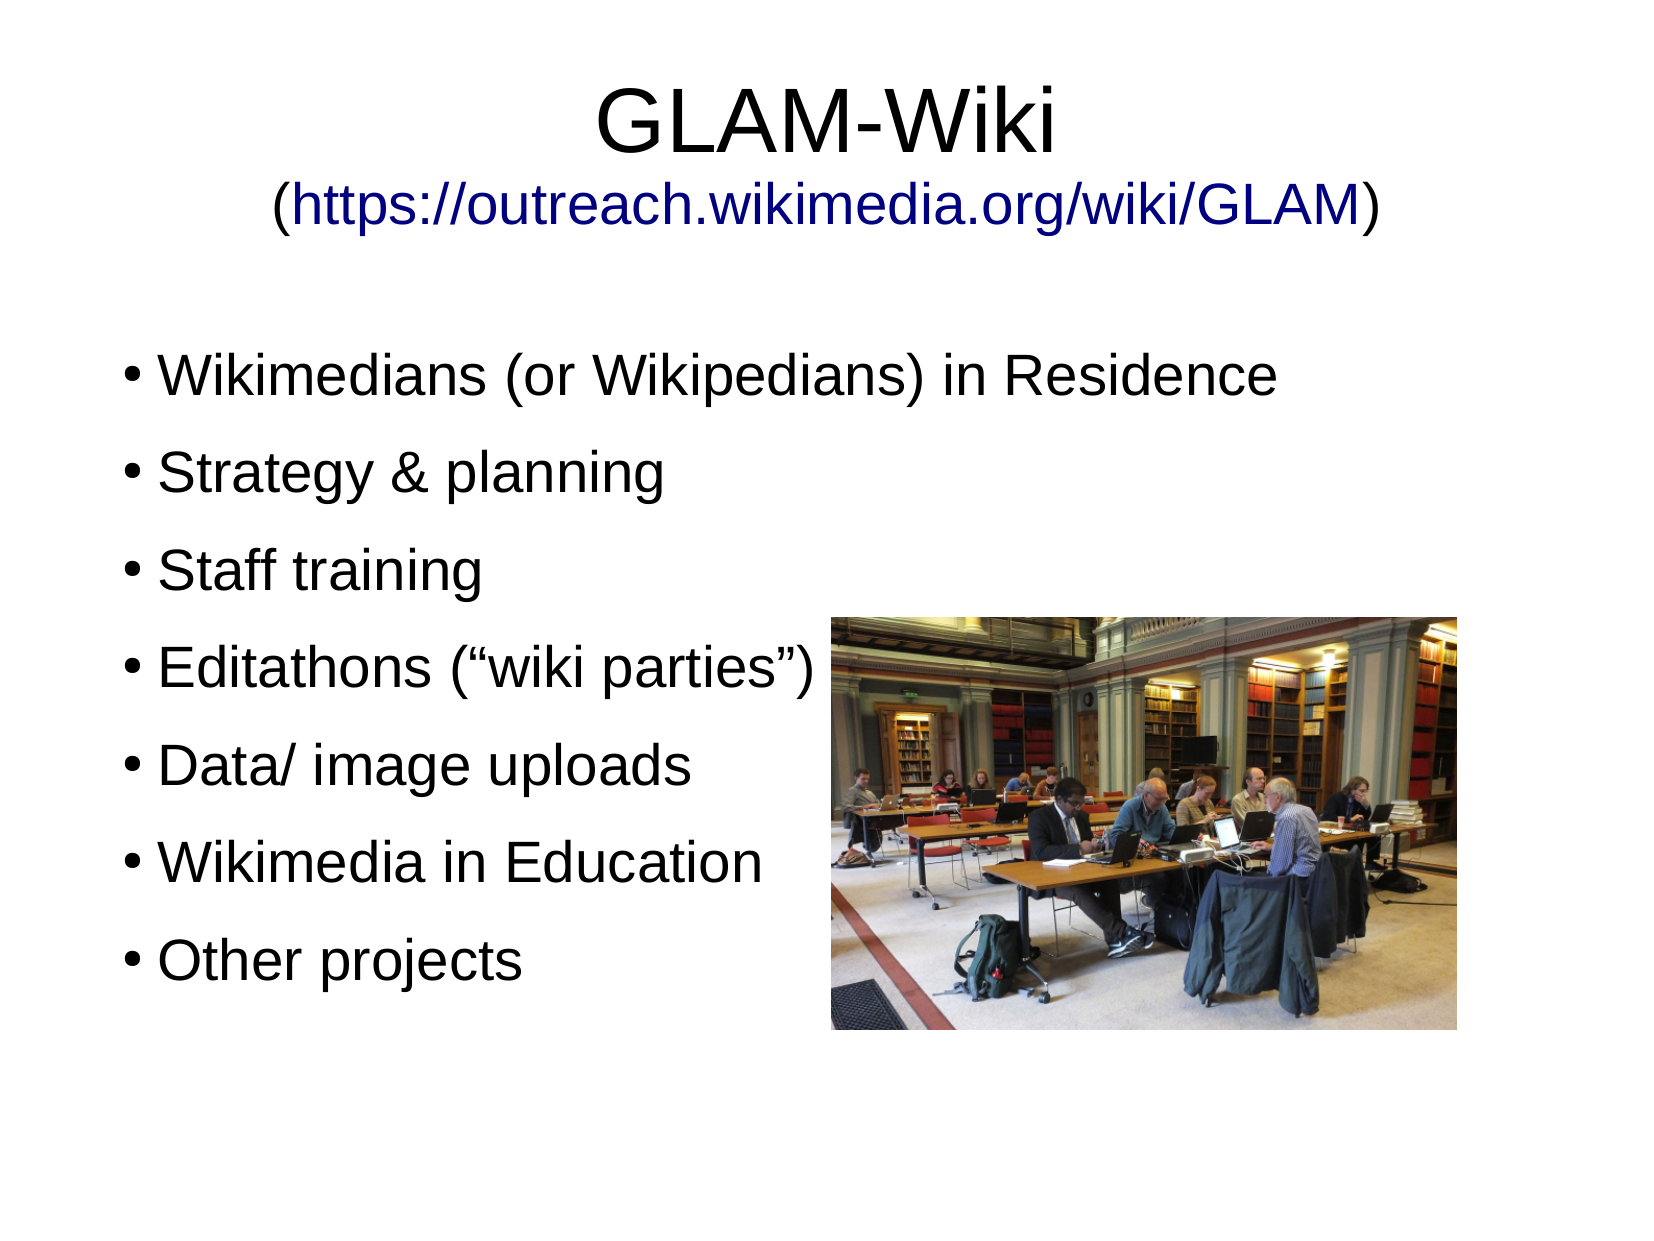

# GLAM-Wiki (https://outreach.wikimedia.org/wiki/GLAM)
Wikimedians (or Wikipedians) in Residence
Strategy & planning
Staff training
Editathons (“wiki parties”)
Data/ image uploads
Wikimedia in Education
Other projects